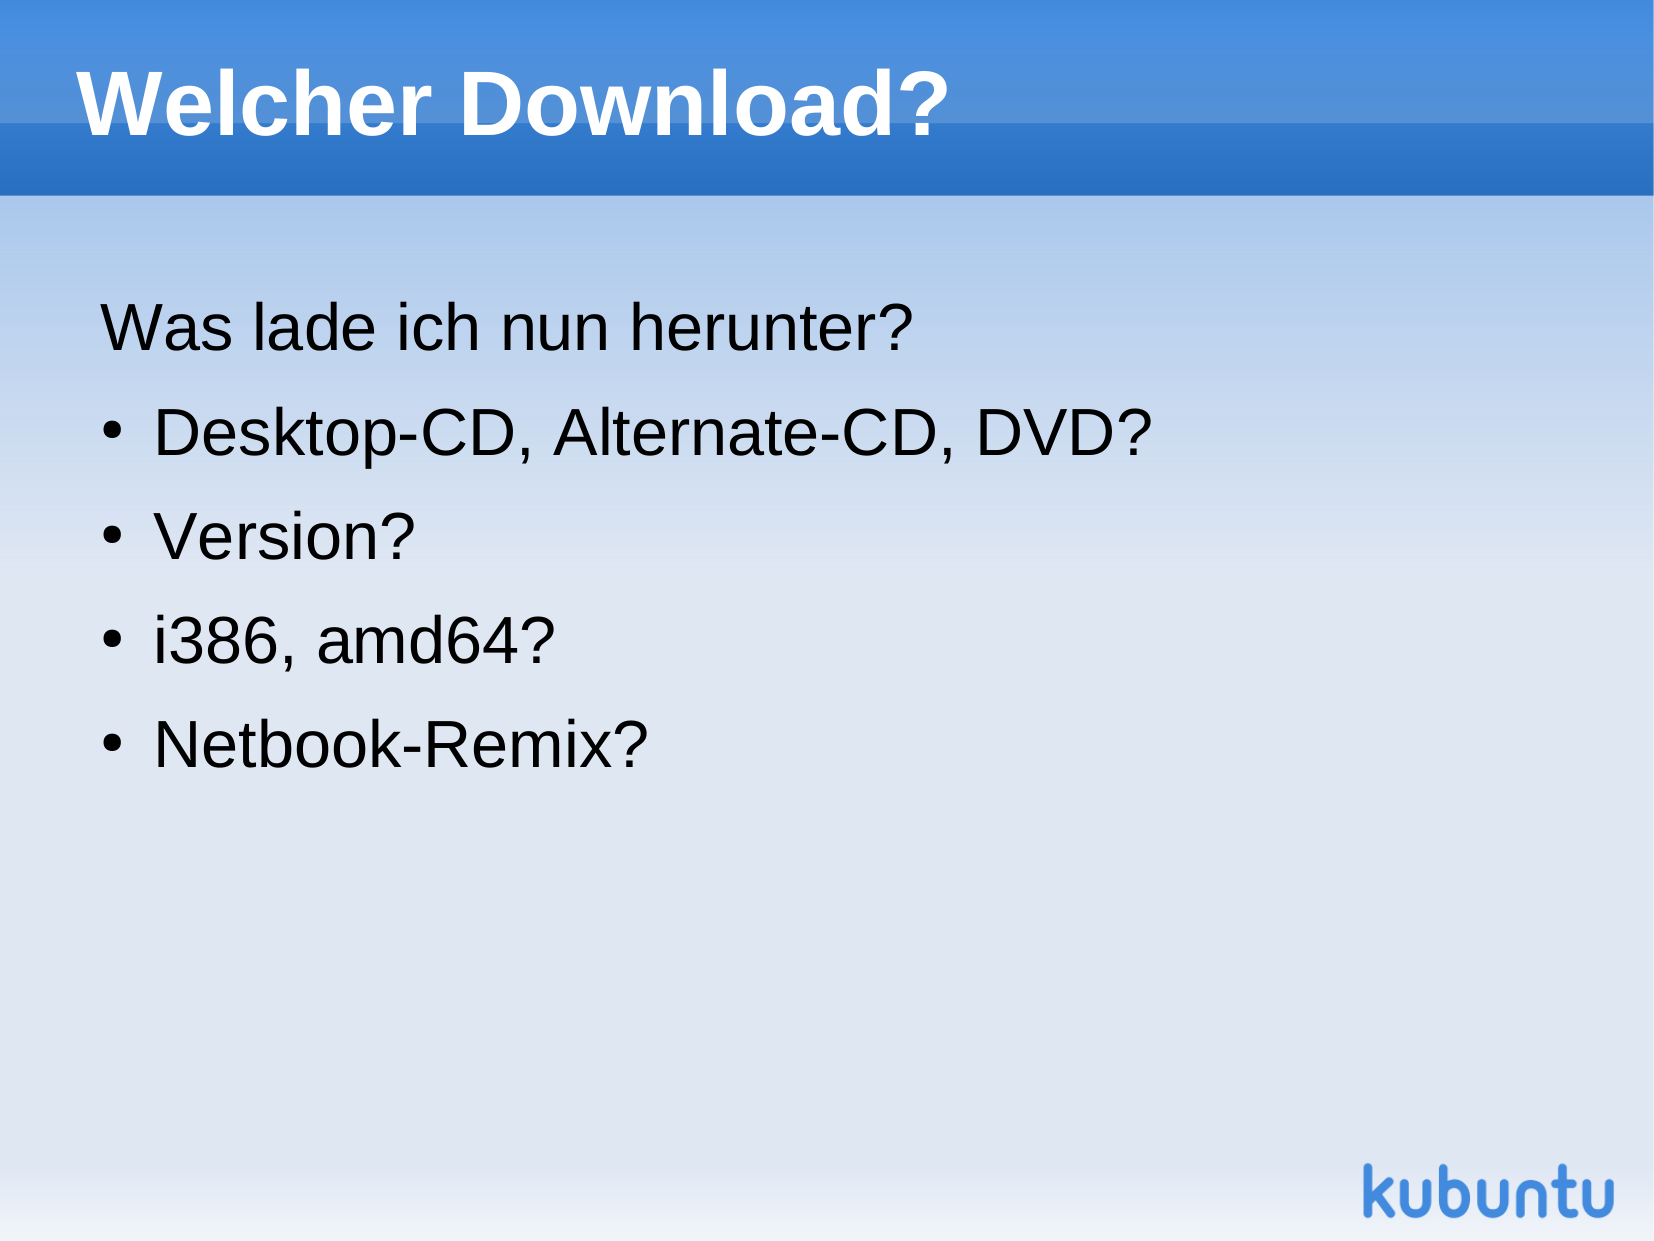

# Welcher Download?
Was lade ich nun herunter?
Desktop-CD, Alternate-CD, DVD?
Version?
i386, amd64?
Netbook-Remix?